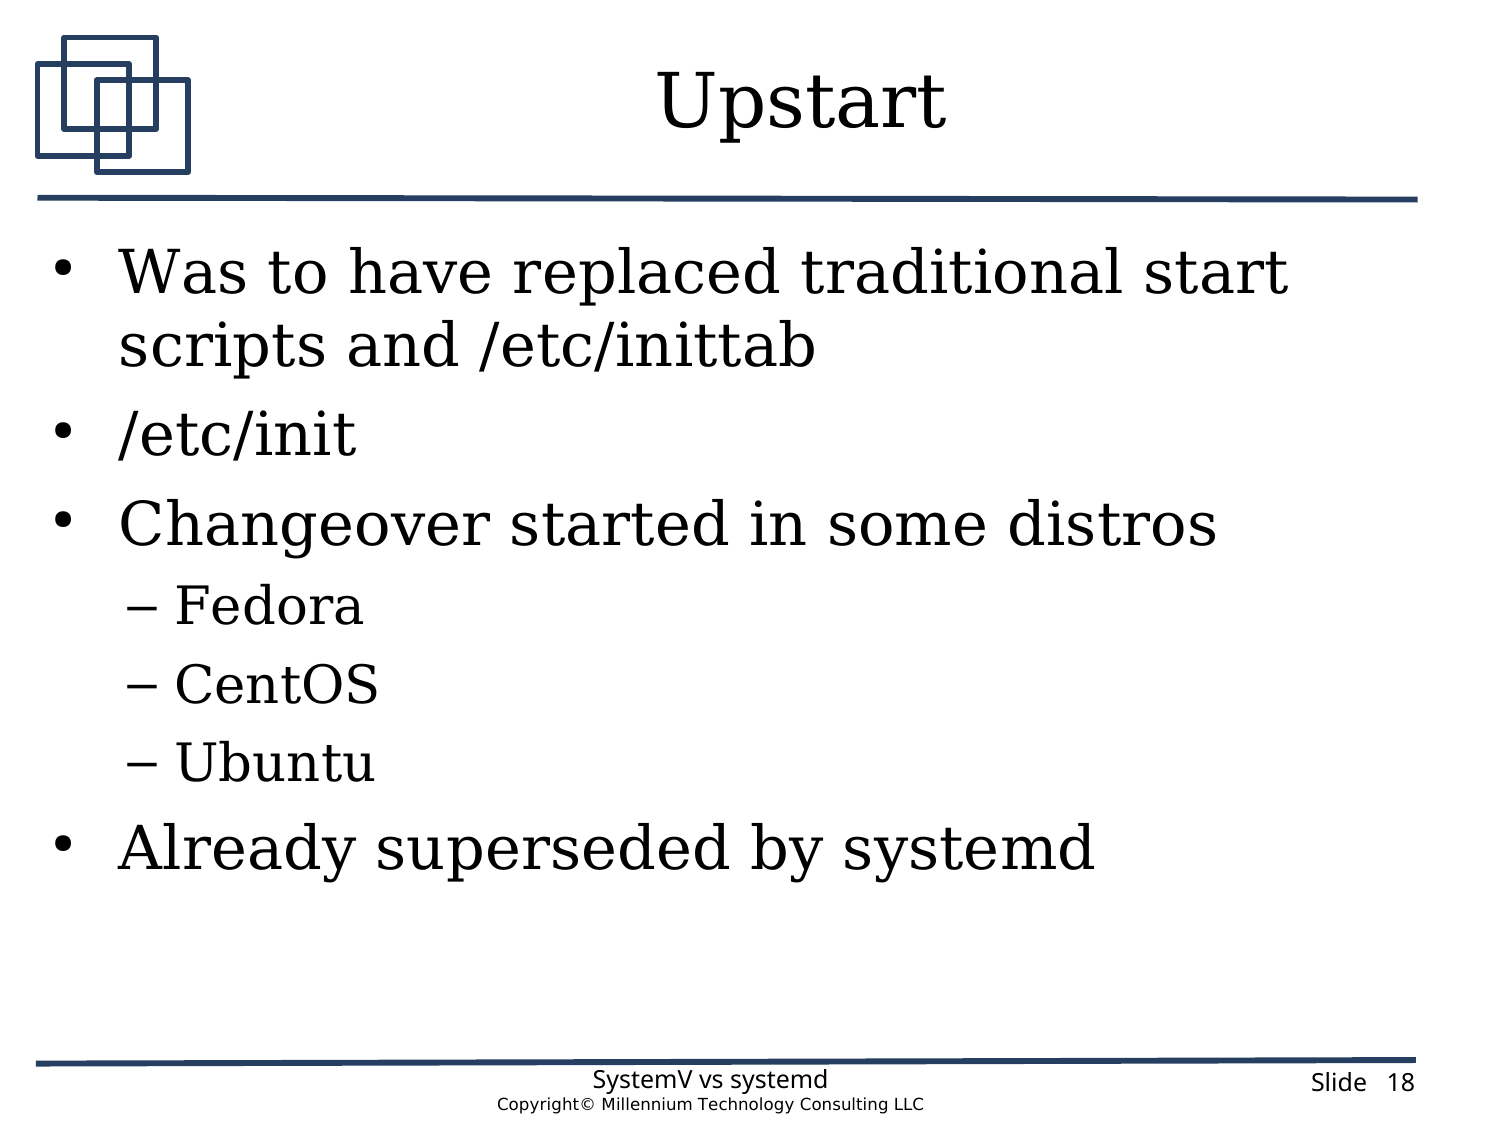

# Upstart
Was to have replaced traditional start scripts and /etc/inittab
/etc/init
Changeover started in some distros
Fedora
CentOS
Ubuntu
Already superseded by systemd